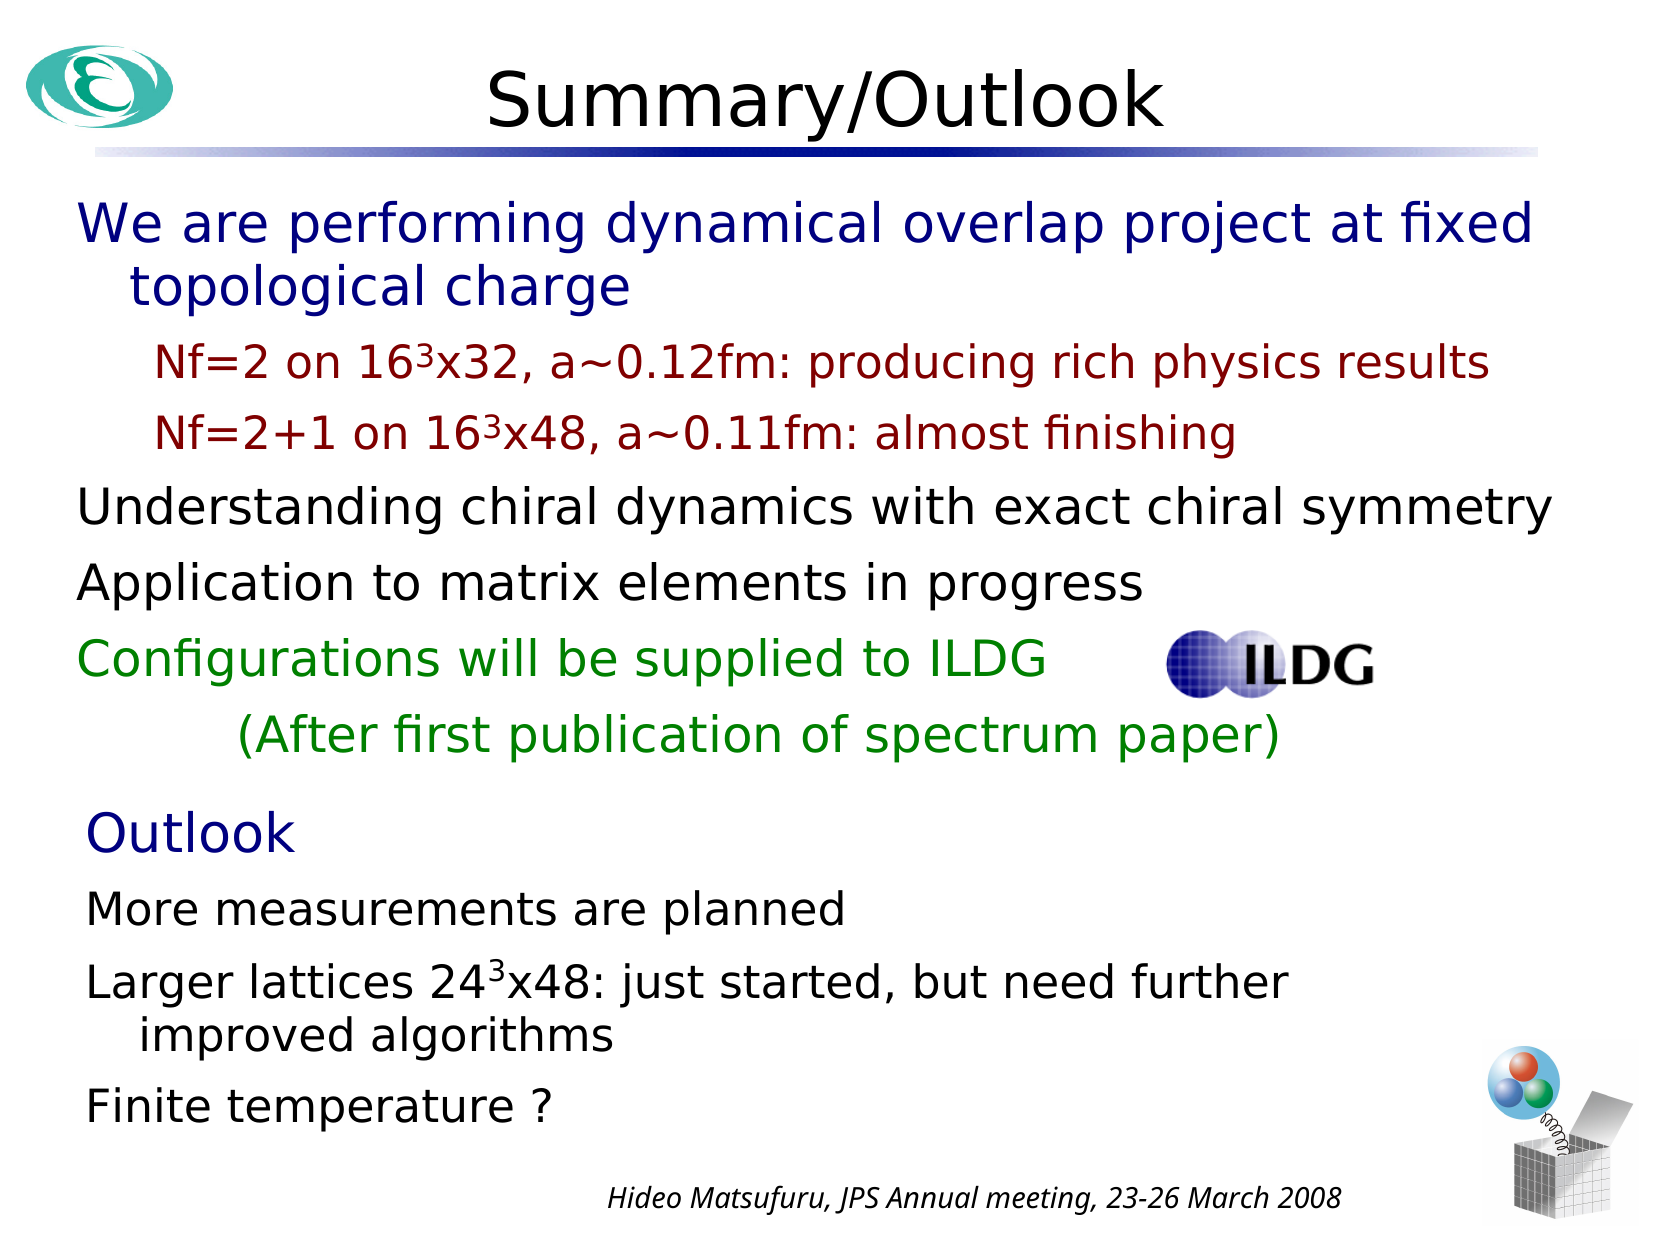

# Summary/Outlook
We are performing dynamical overlap project at fixed topological charge
Nf=2 on 163x32, a~0.12fm: producing rich physics results
Nf=2+1 on 163x48, a~0.11fm: almost finishing
Understanding chiral dynamics with exact chiral symmetry
Application to matrix elements in progress
Configurations will be supplied to ILDG
(After first publication of spectrum paper)
Outlook
More measurements are planned
Larger lattices 243x48: just started, but need further improved algorithms
Finite temperature ?